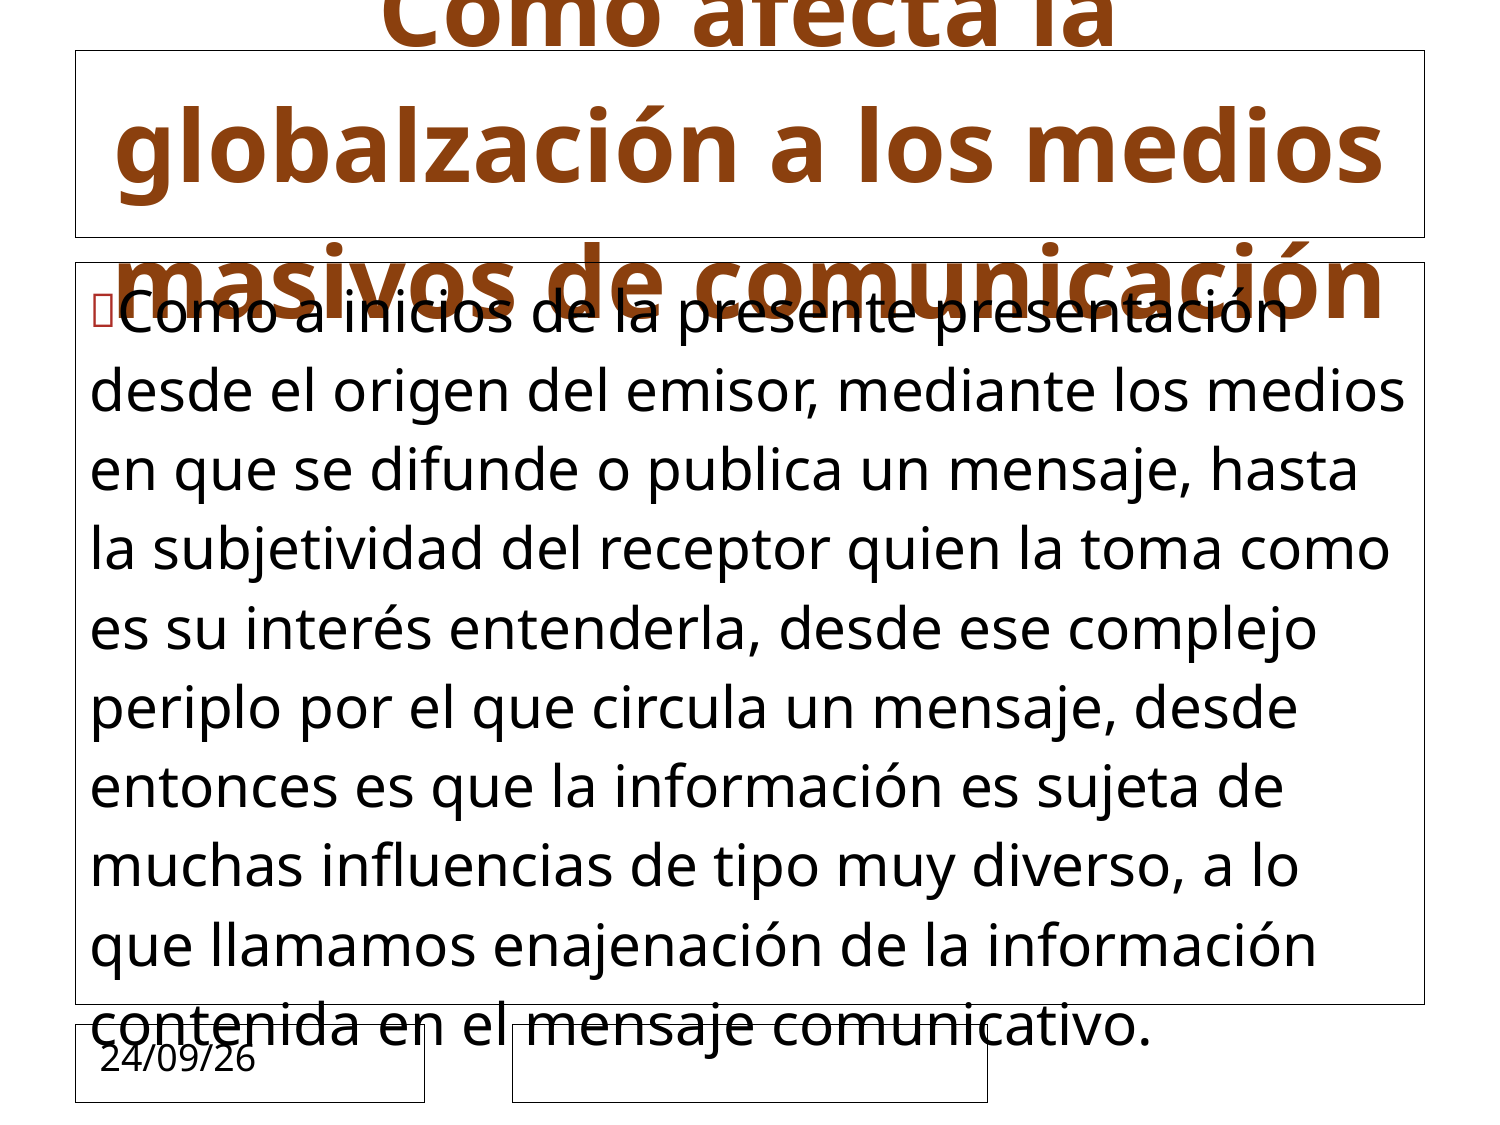

# Cómo afecta la globalzación a los medios masivos de comunicación
Como a inicios de la presente presentación desde el origen del emisor, mediante los medios en que se difunde o publica un mensaje, hasta la subjetividad del receptor quien la toma como es su interés entenderla, desde ese complejo periplo por el que circula un mensaje, desde entonces es que la información es sujeta de muchas influencias de tipo muy diverso, a lo que llamamos enajenación de la información contenida en el mensaje comunicativo.